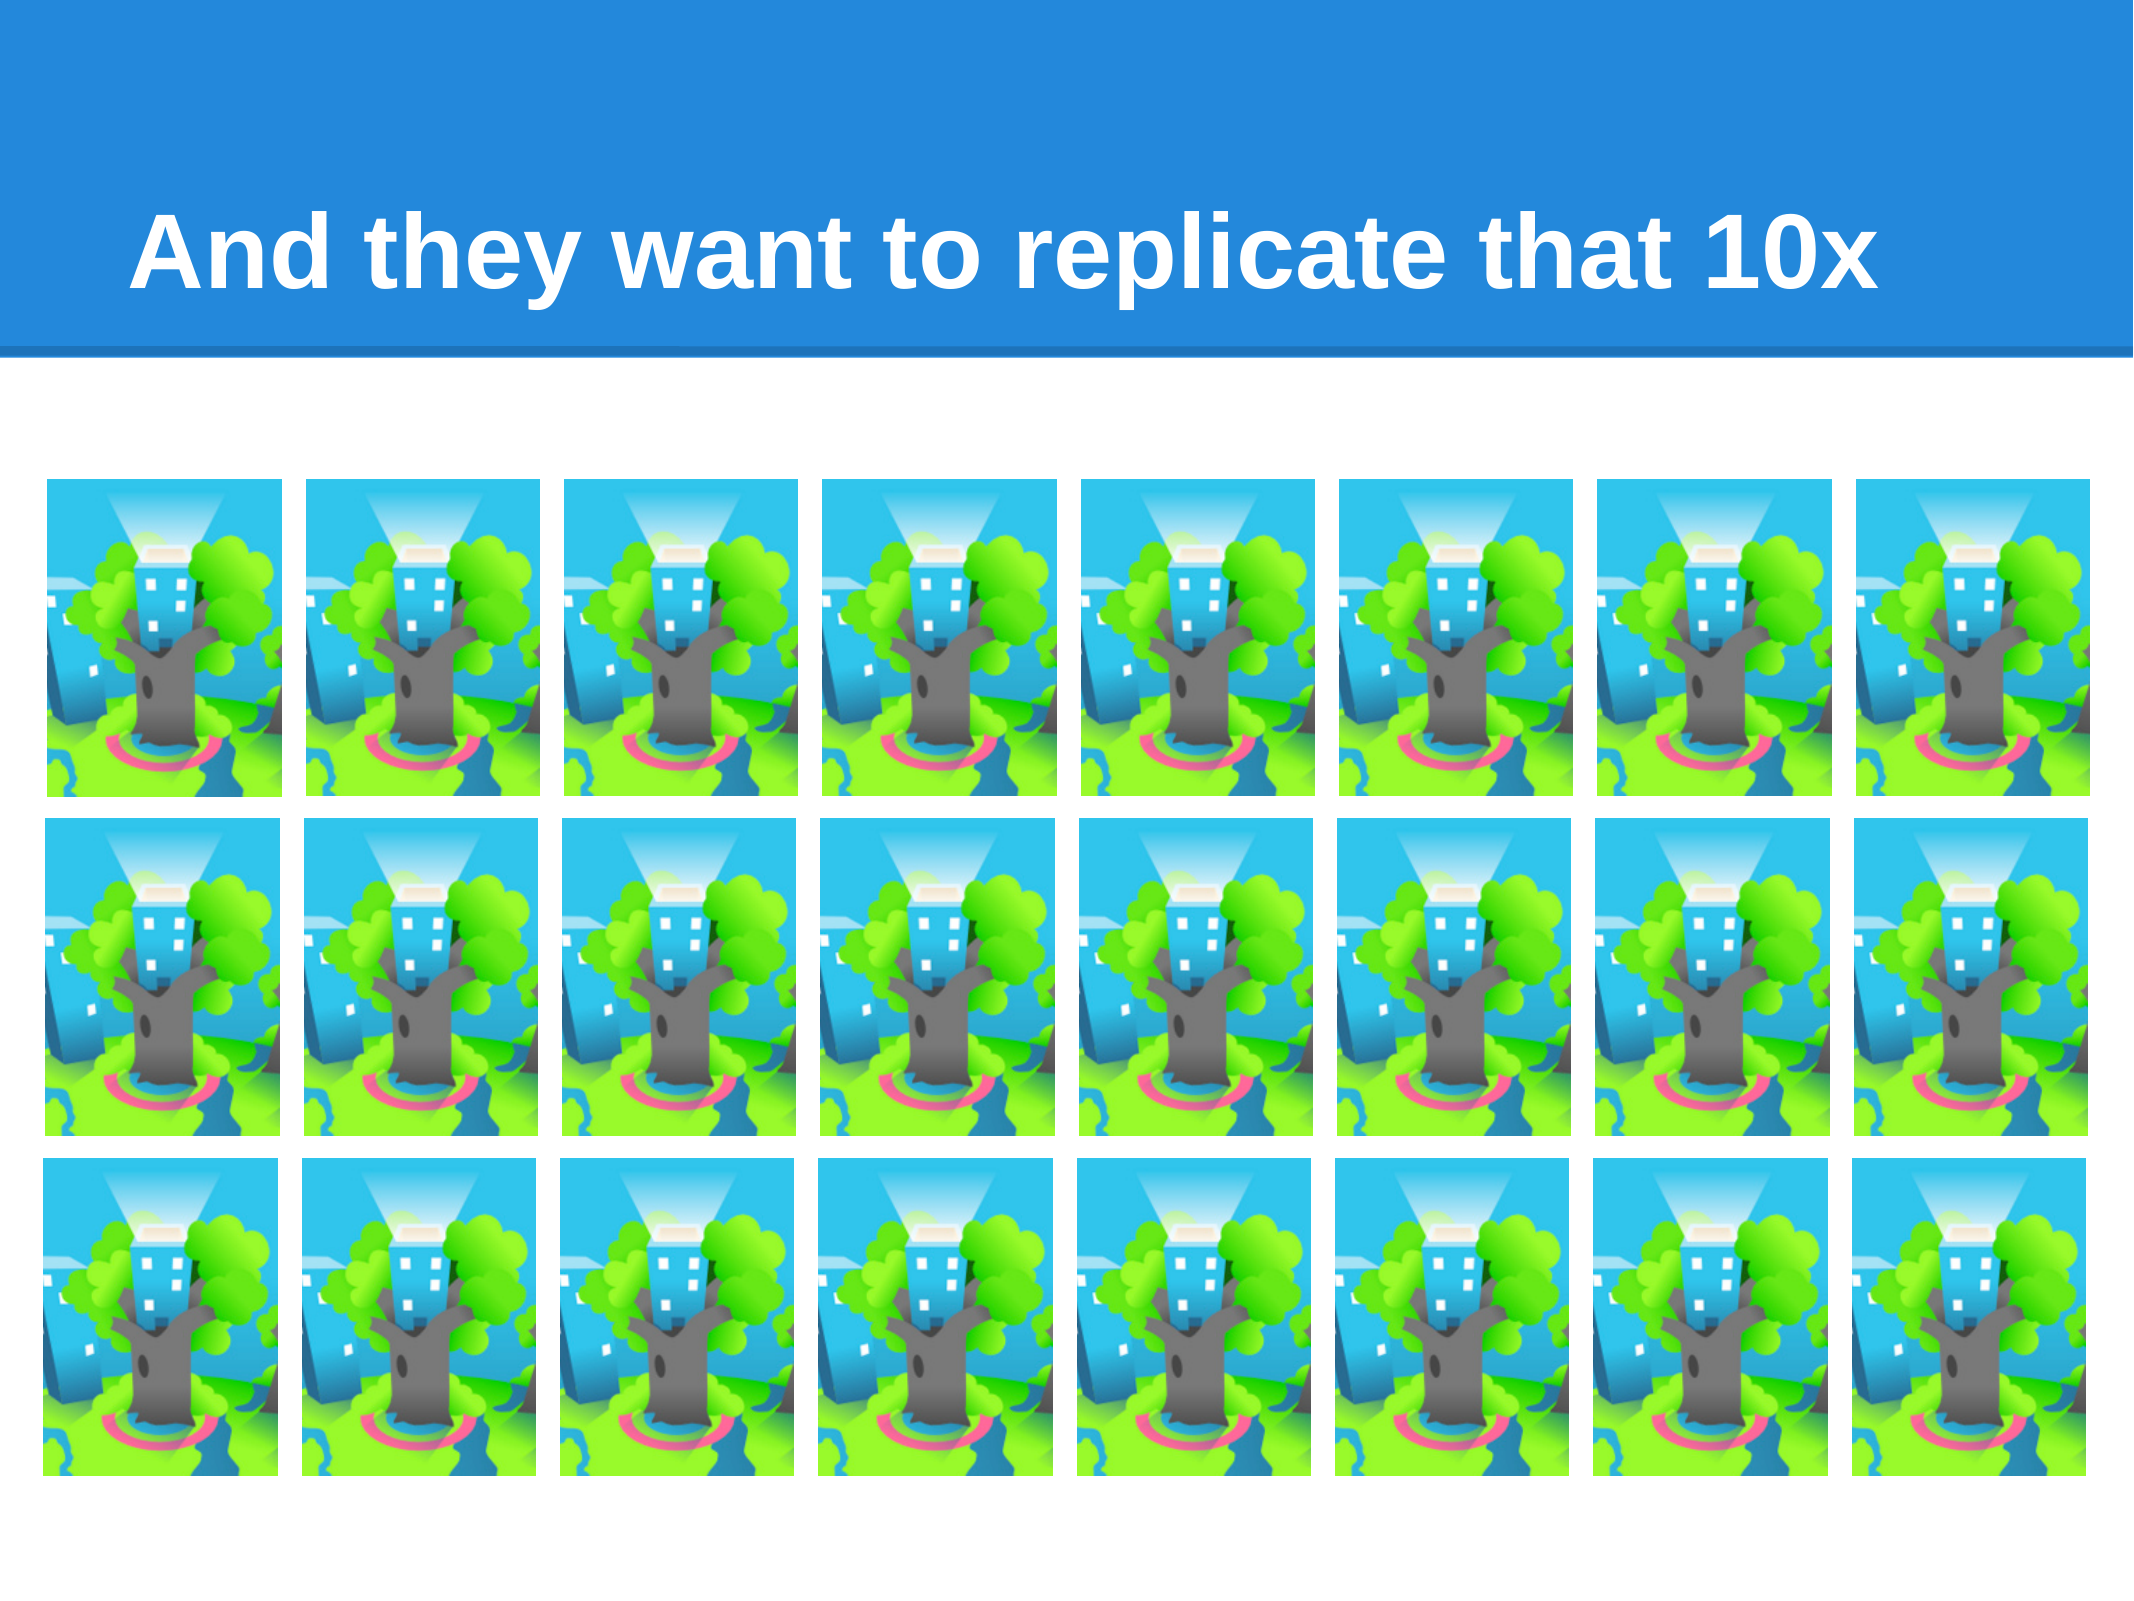

# And they want to replicate that 10x